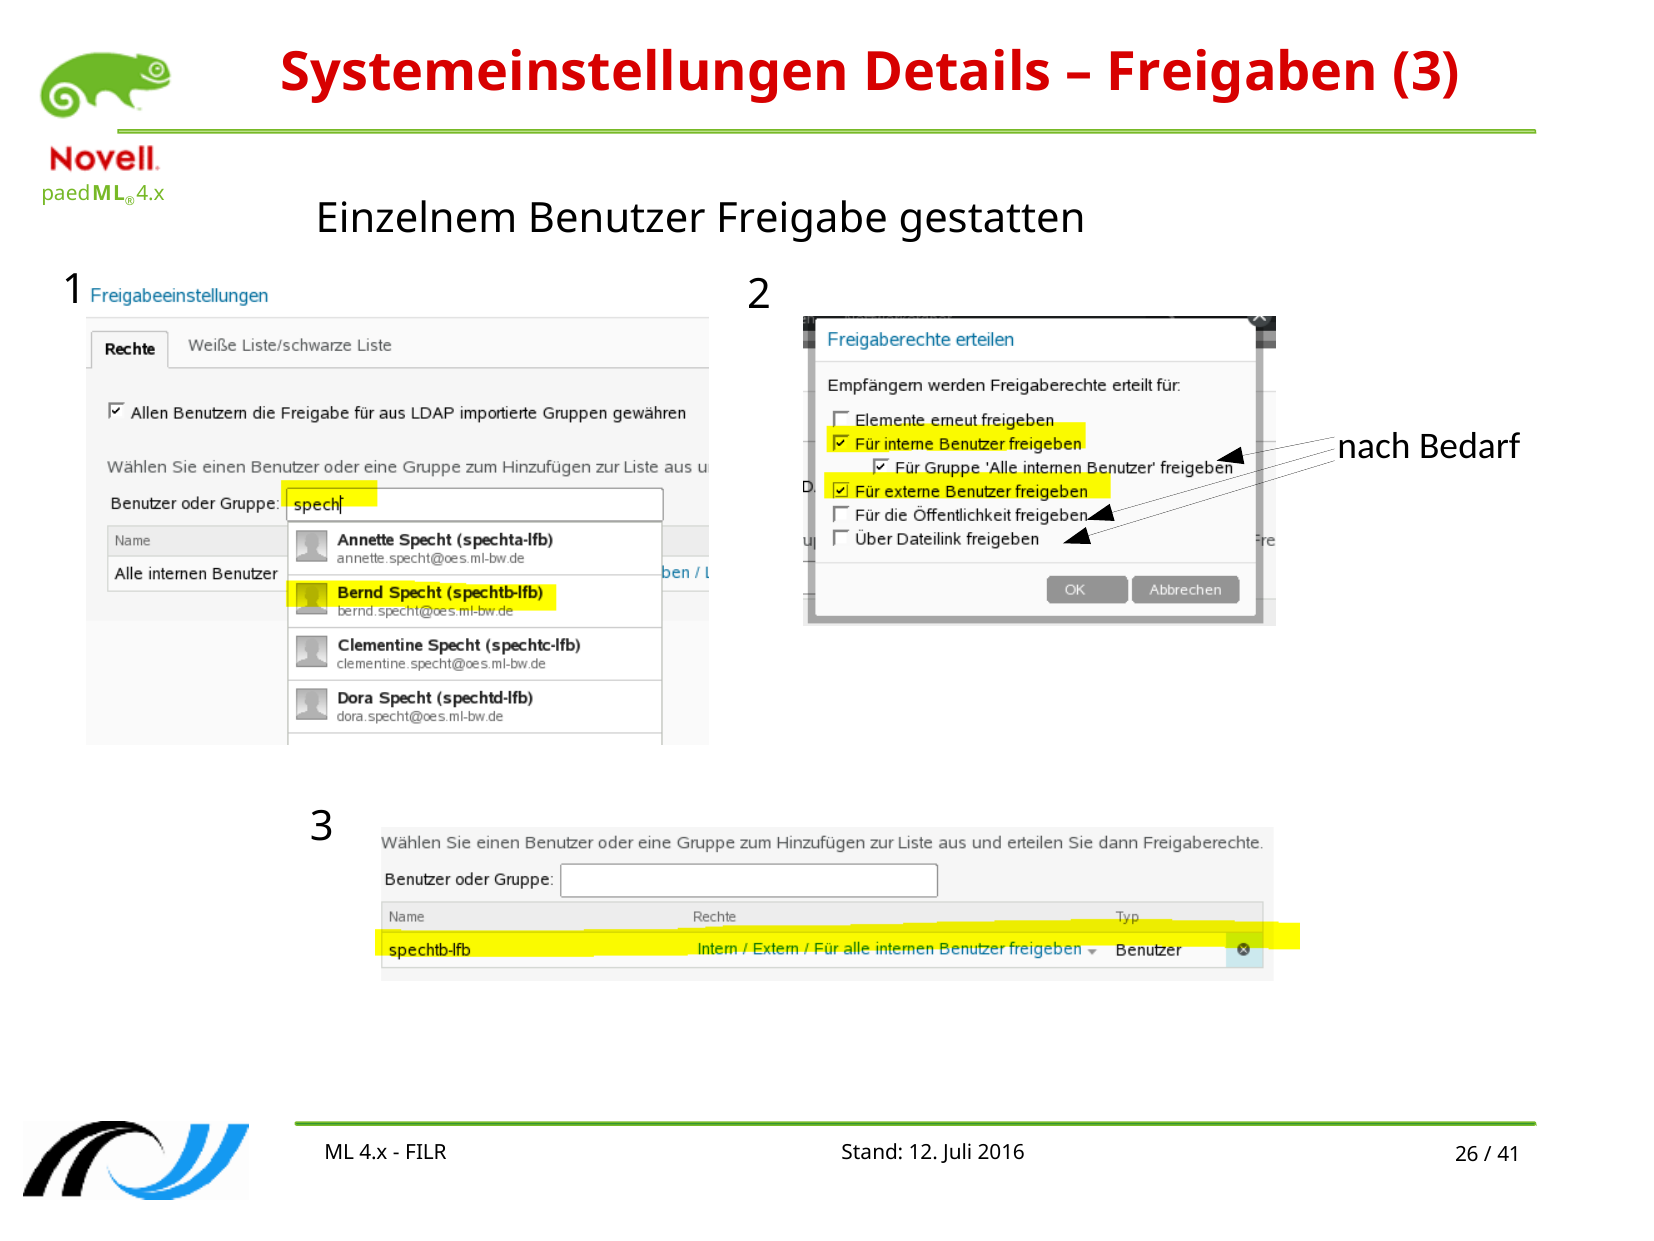

# Systemeinstellungen Details – Freigaben (3)
Einzelnem Benutzer Freigabe gestatten
1
2
nach Bedarf
3
ML 4.x - FILR
12. Juli 2016
26